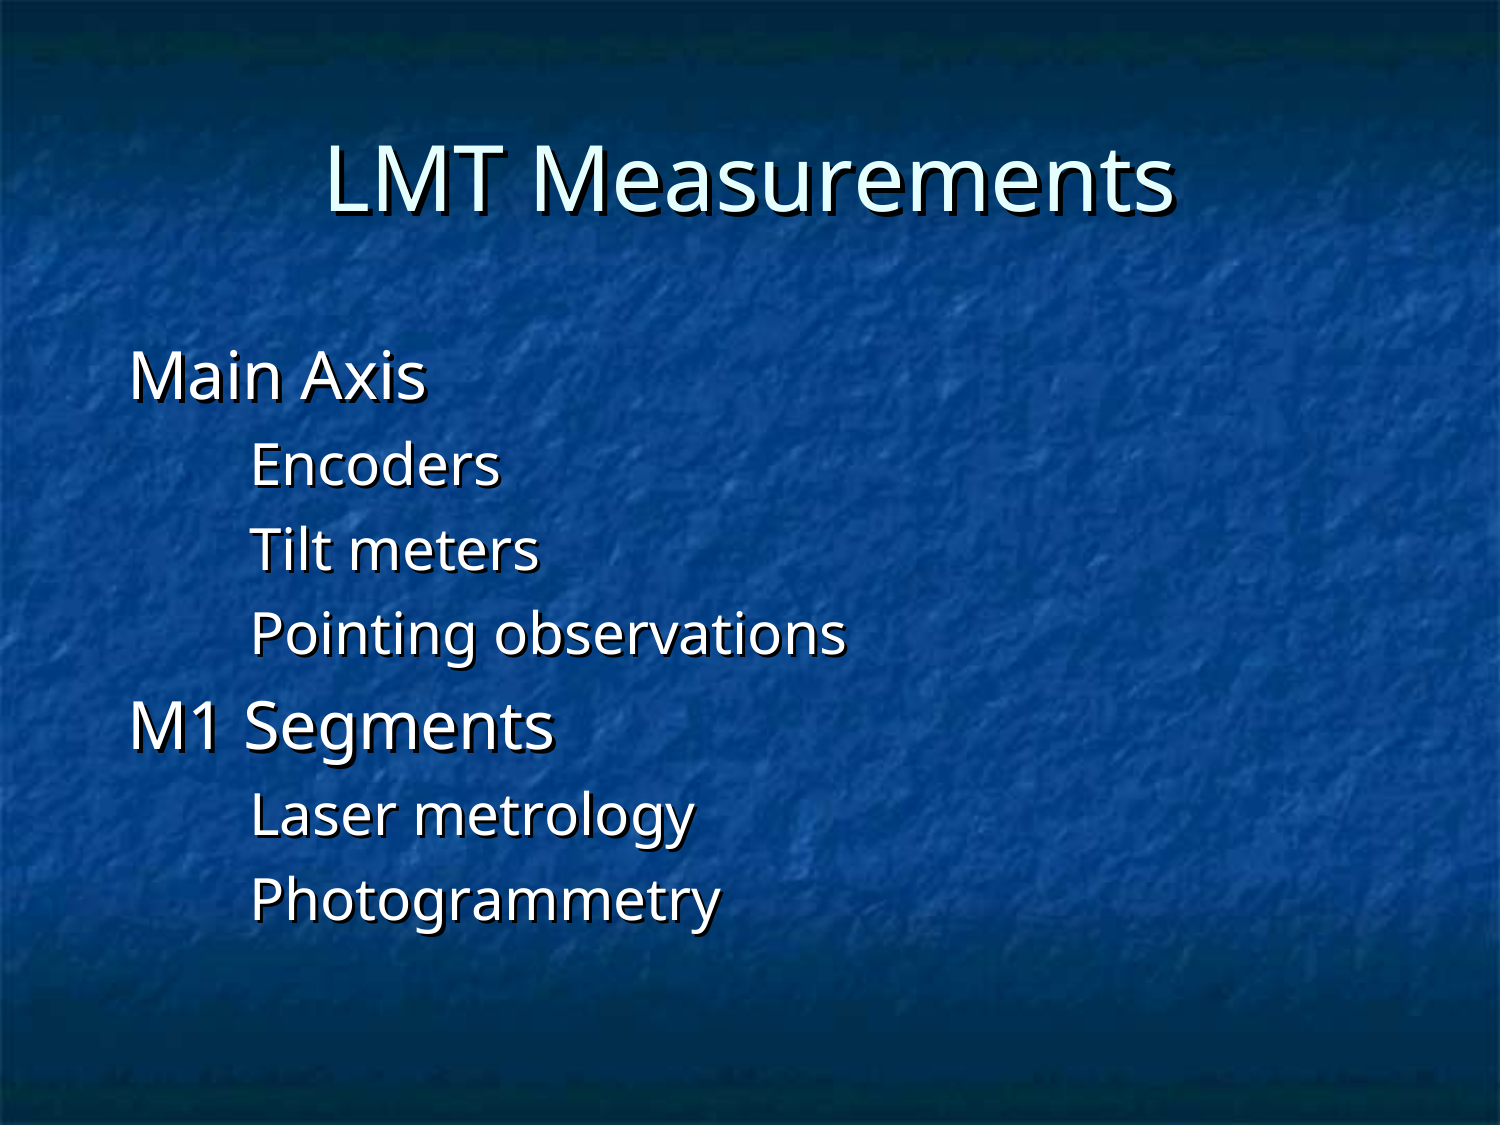

# LMT Measurements
Main Axis
Encoders
Tilt meters
Pointing observations
M1 Segments
Laser metrology
Photogrammetry